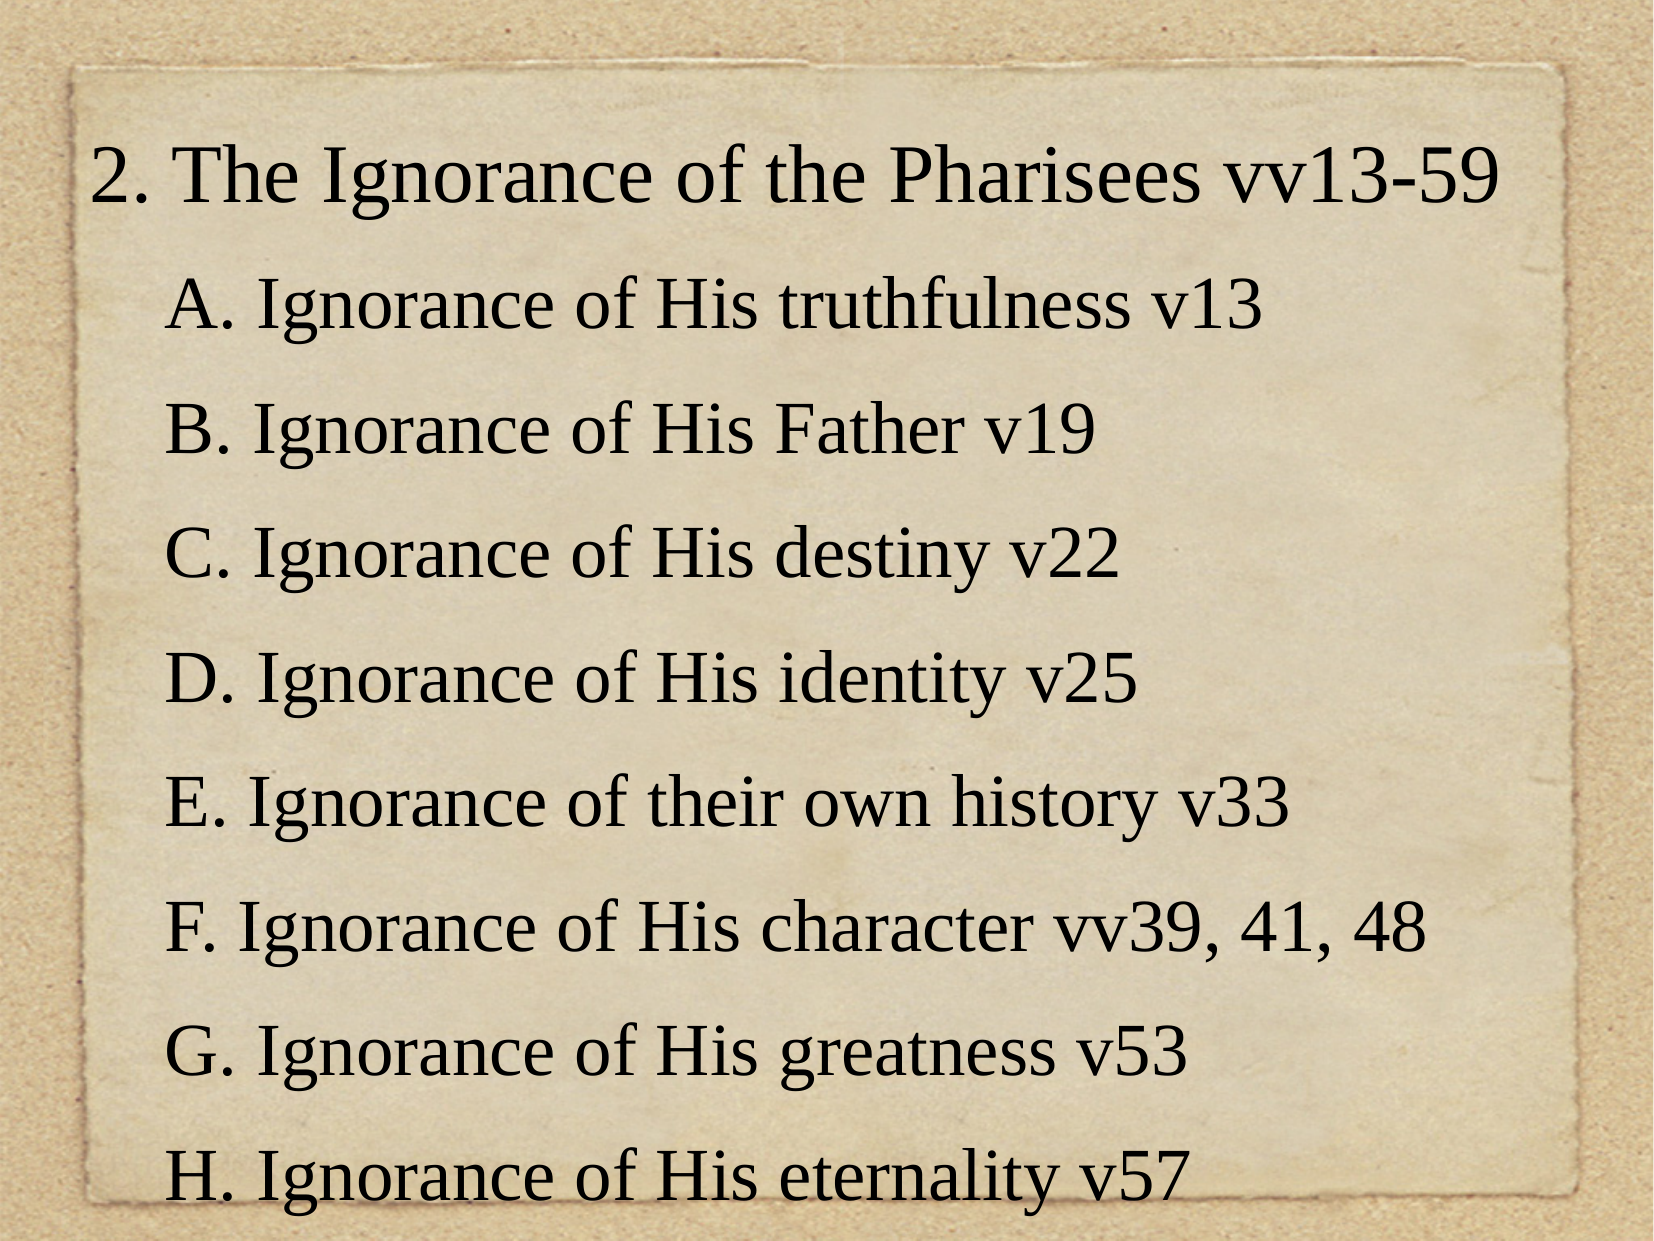

2. The Ignorance of the Pharisees vv13-59
	A. Ignorance of His truthfulness v13
	B. Ignorance of His Father v19
	C. Ignorance of His destiny v22
	D. Ignorance of His identity v25
	E. Ignorance of their own history v33
	F. Ignorance of His character vv39, 41, 48
	G. Ignorance of His greatness v53
	H. Ignorance of His eternality v57